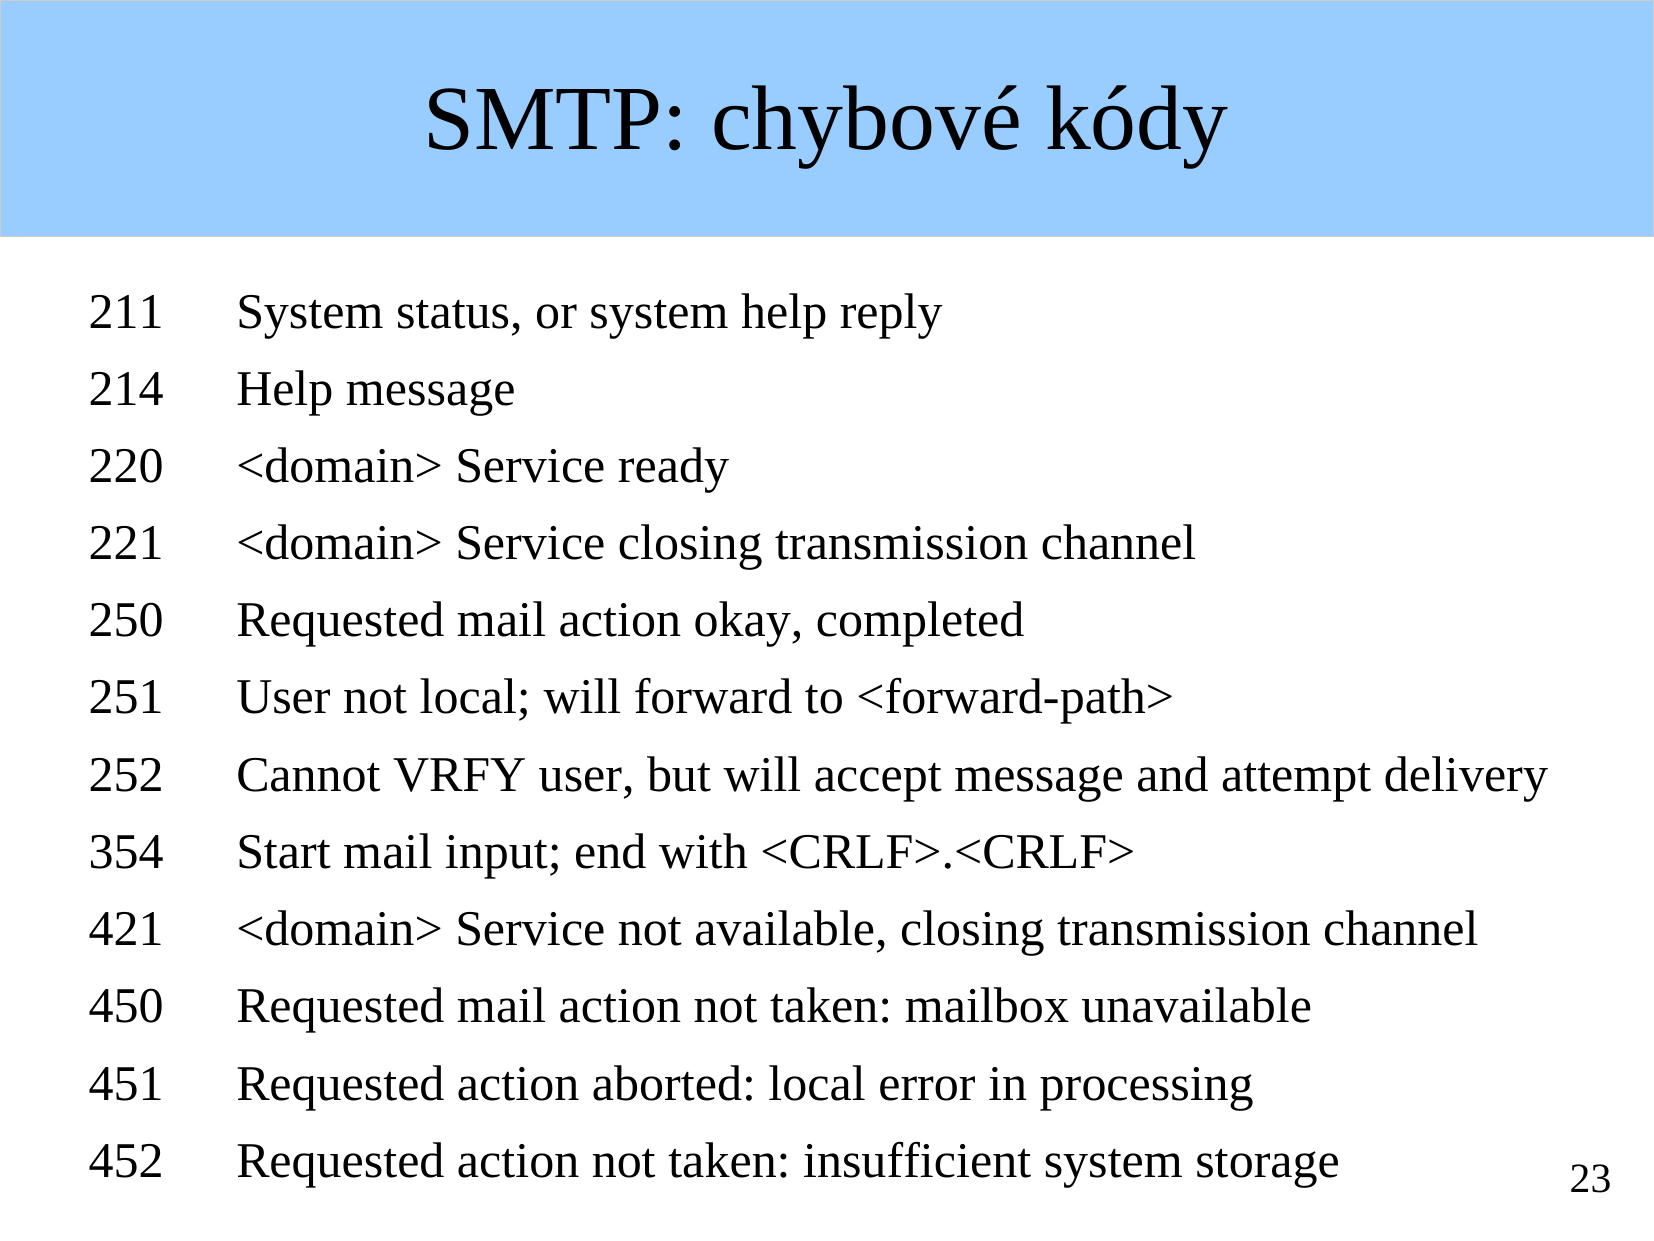

# SMTP: chybové kódy
211	System status, or system help reply
214	Help message
220	<domain> Service ready
221	<domain> Service closing transmission channel
250	Requested mail action okay, completed
251	User not local; will forward to <forward-path>
252	Cannot VRFY user, but will accept message and attempt delivery
354	Start mail input; end with <CRLF>.<CRLF>
421	<domain> Service not available, closing transmission channel
450	Requested mail action not taken: mailbox unavailable
451	Requested action aborted: local error in processing
452	Requested action not taken: insufficient system storage